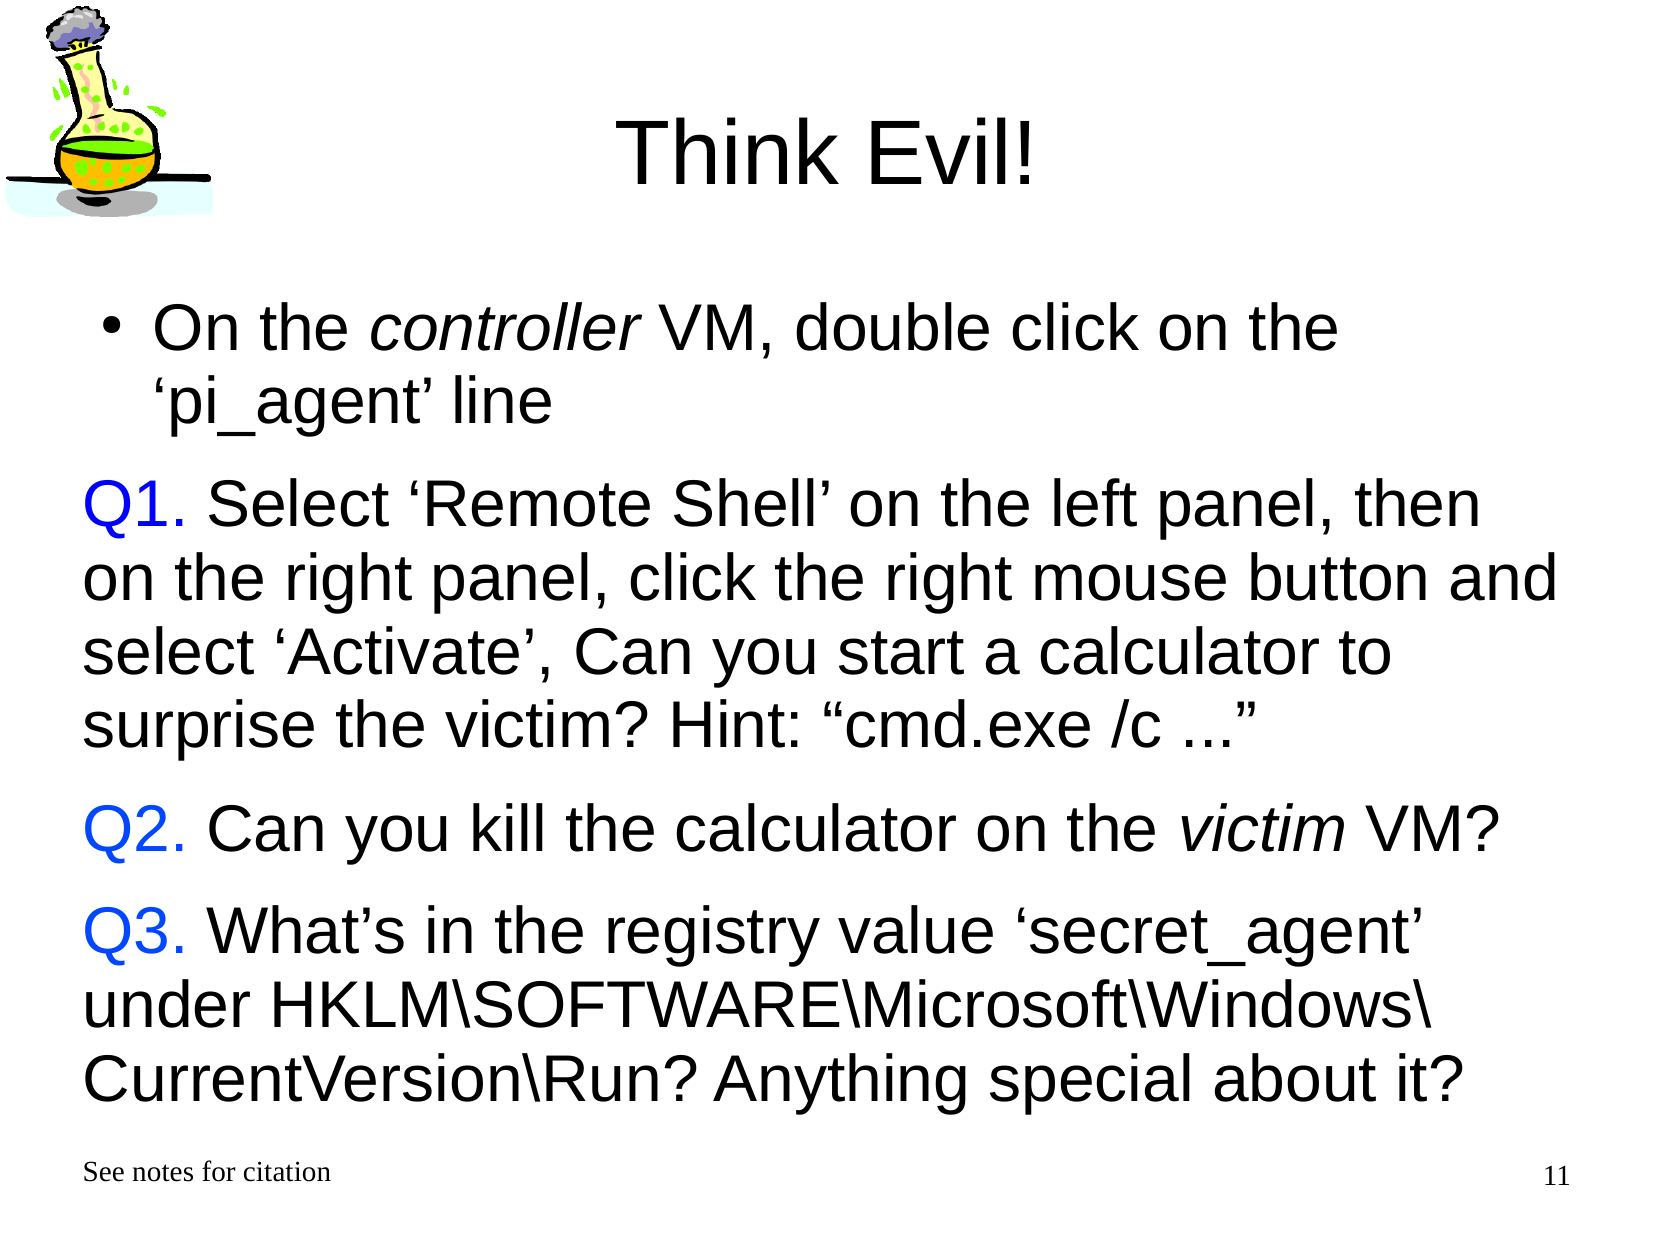

# Think Evil!
On the controller VM, double click on the ‘pi_agent’ line
 Select ‘Remote Shell’ on the left panel, then on the right panel, click the right mouse button and select ‘Activate’, Can you start a calculator to surprise the victim? Hint: “cmd.exe /c ...”
 Can you kill the calculator on the victim VM?
 What’s in the registry value ‘secret_agent’ under HKLM\SOFTWARE\Microsoft\Windows\CurrentVersion\Run? Anything special about it?
See notes for citation
11